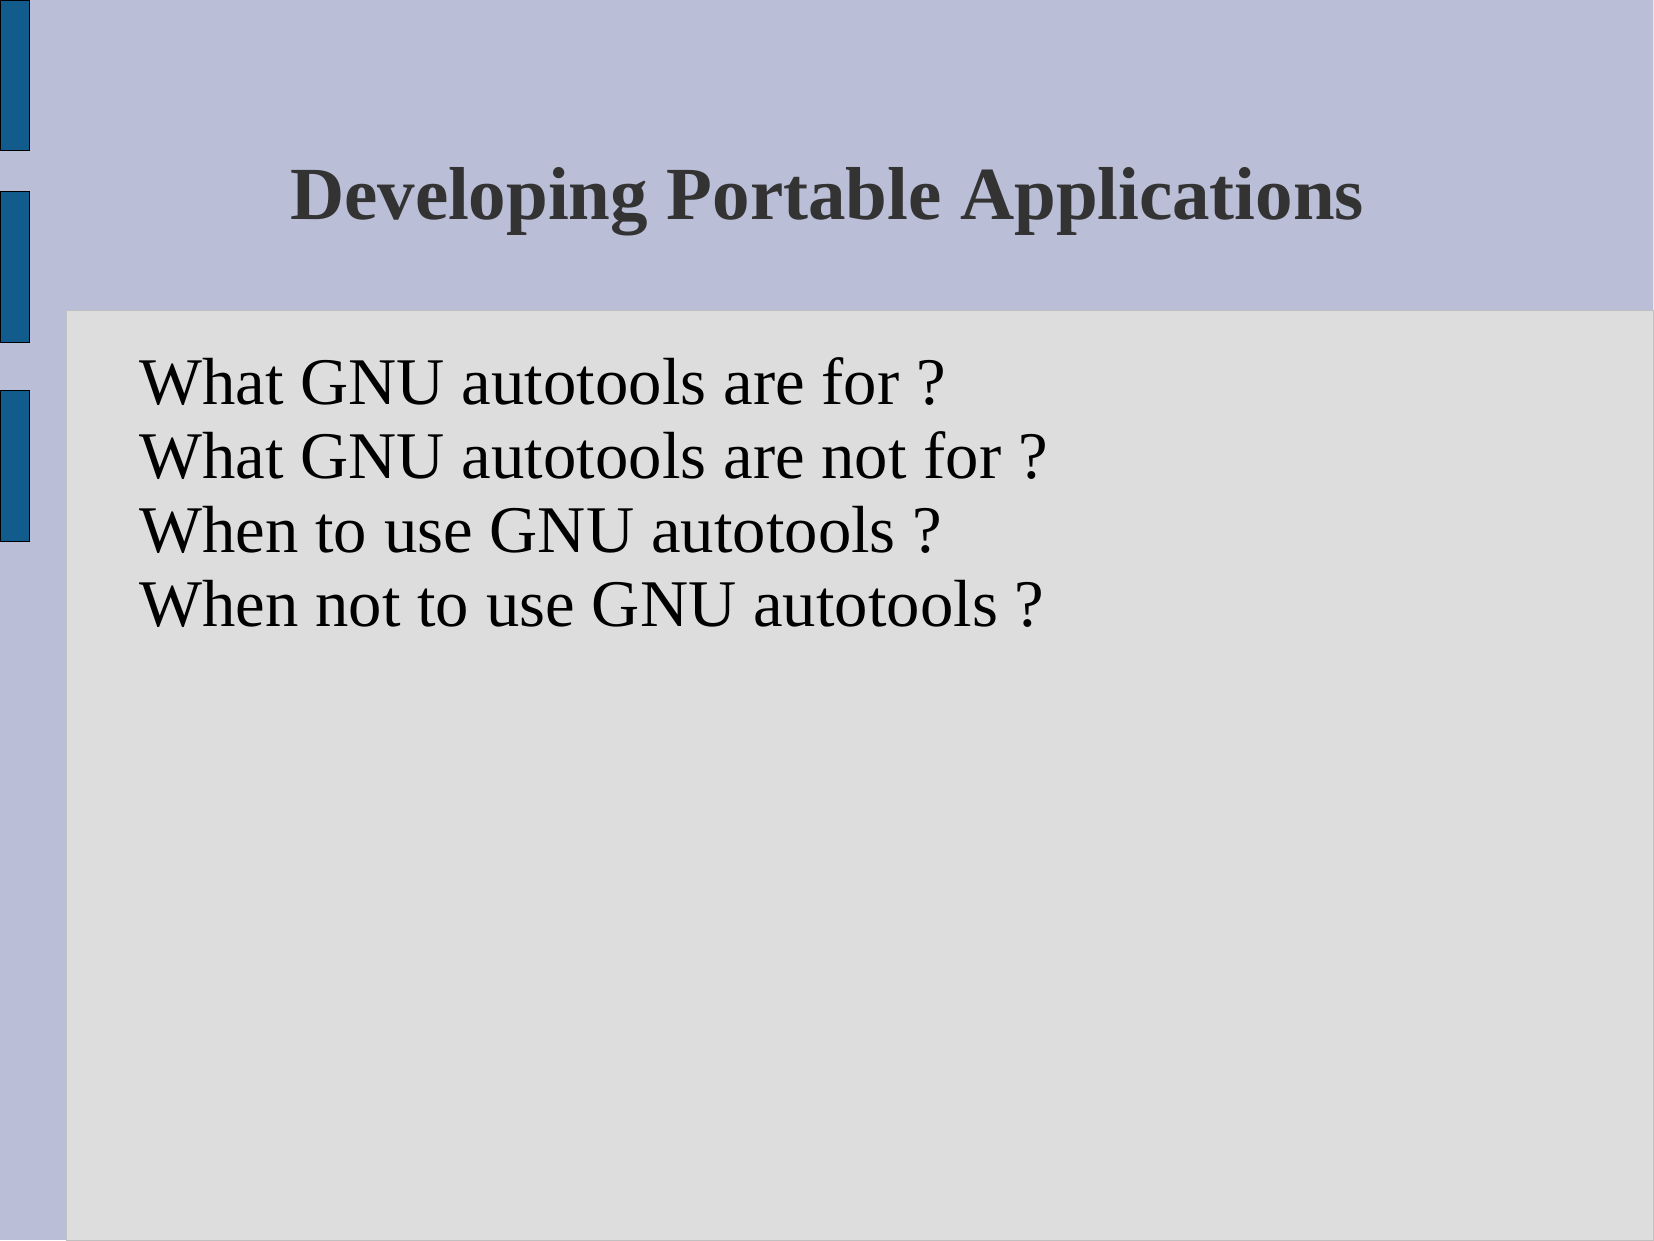

# Developing Portable Applications
What GNU autotools are for ?
What GNU autotools are not for ?
When to use GNU autotools ?
When not to use GNU autotools ?